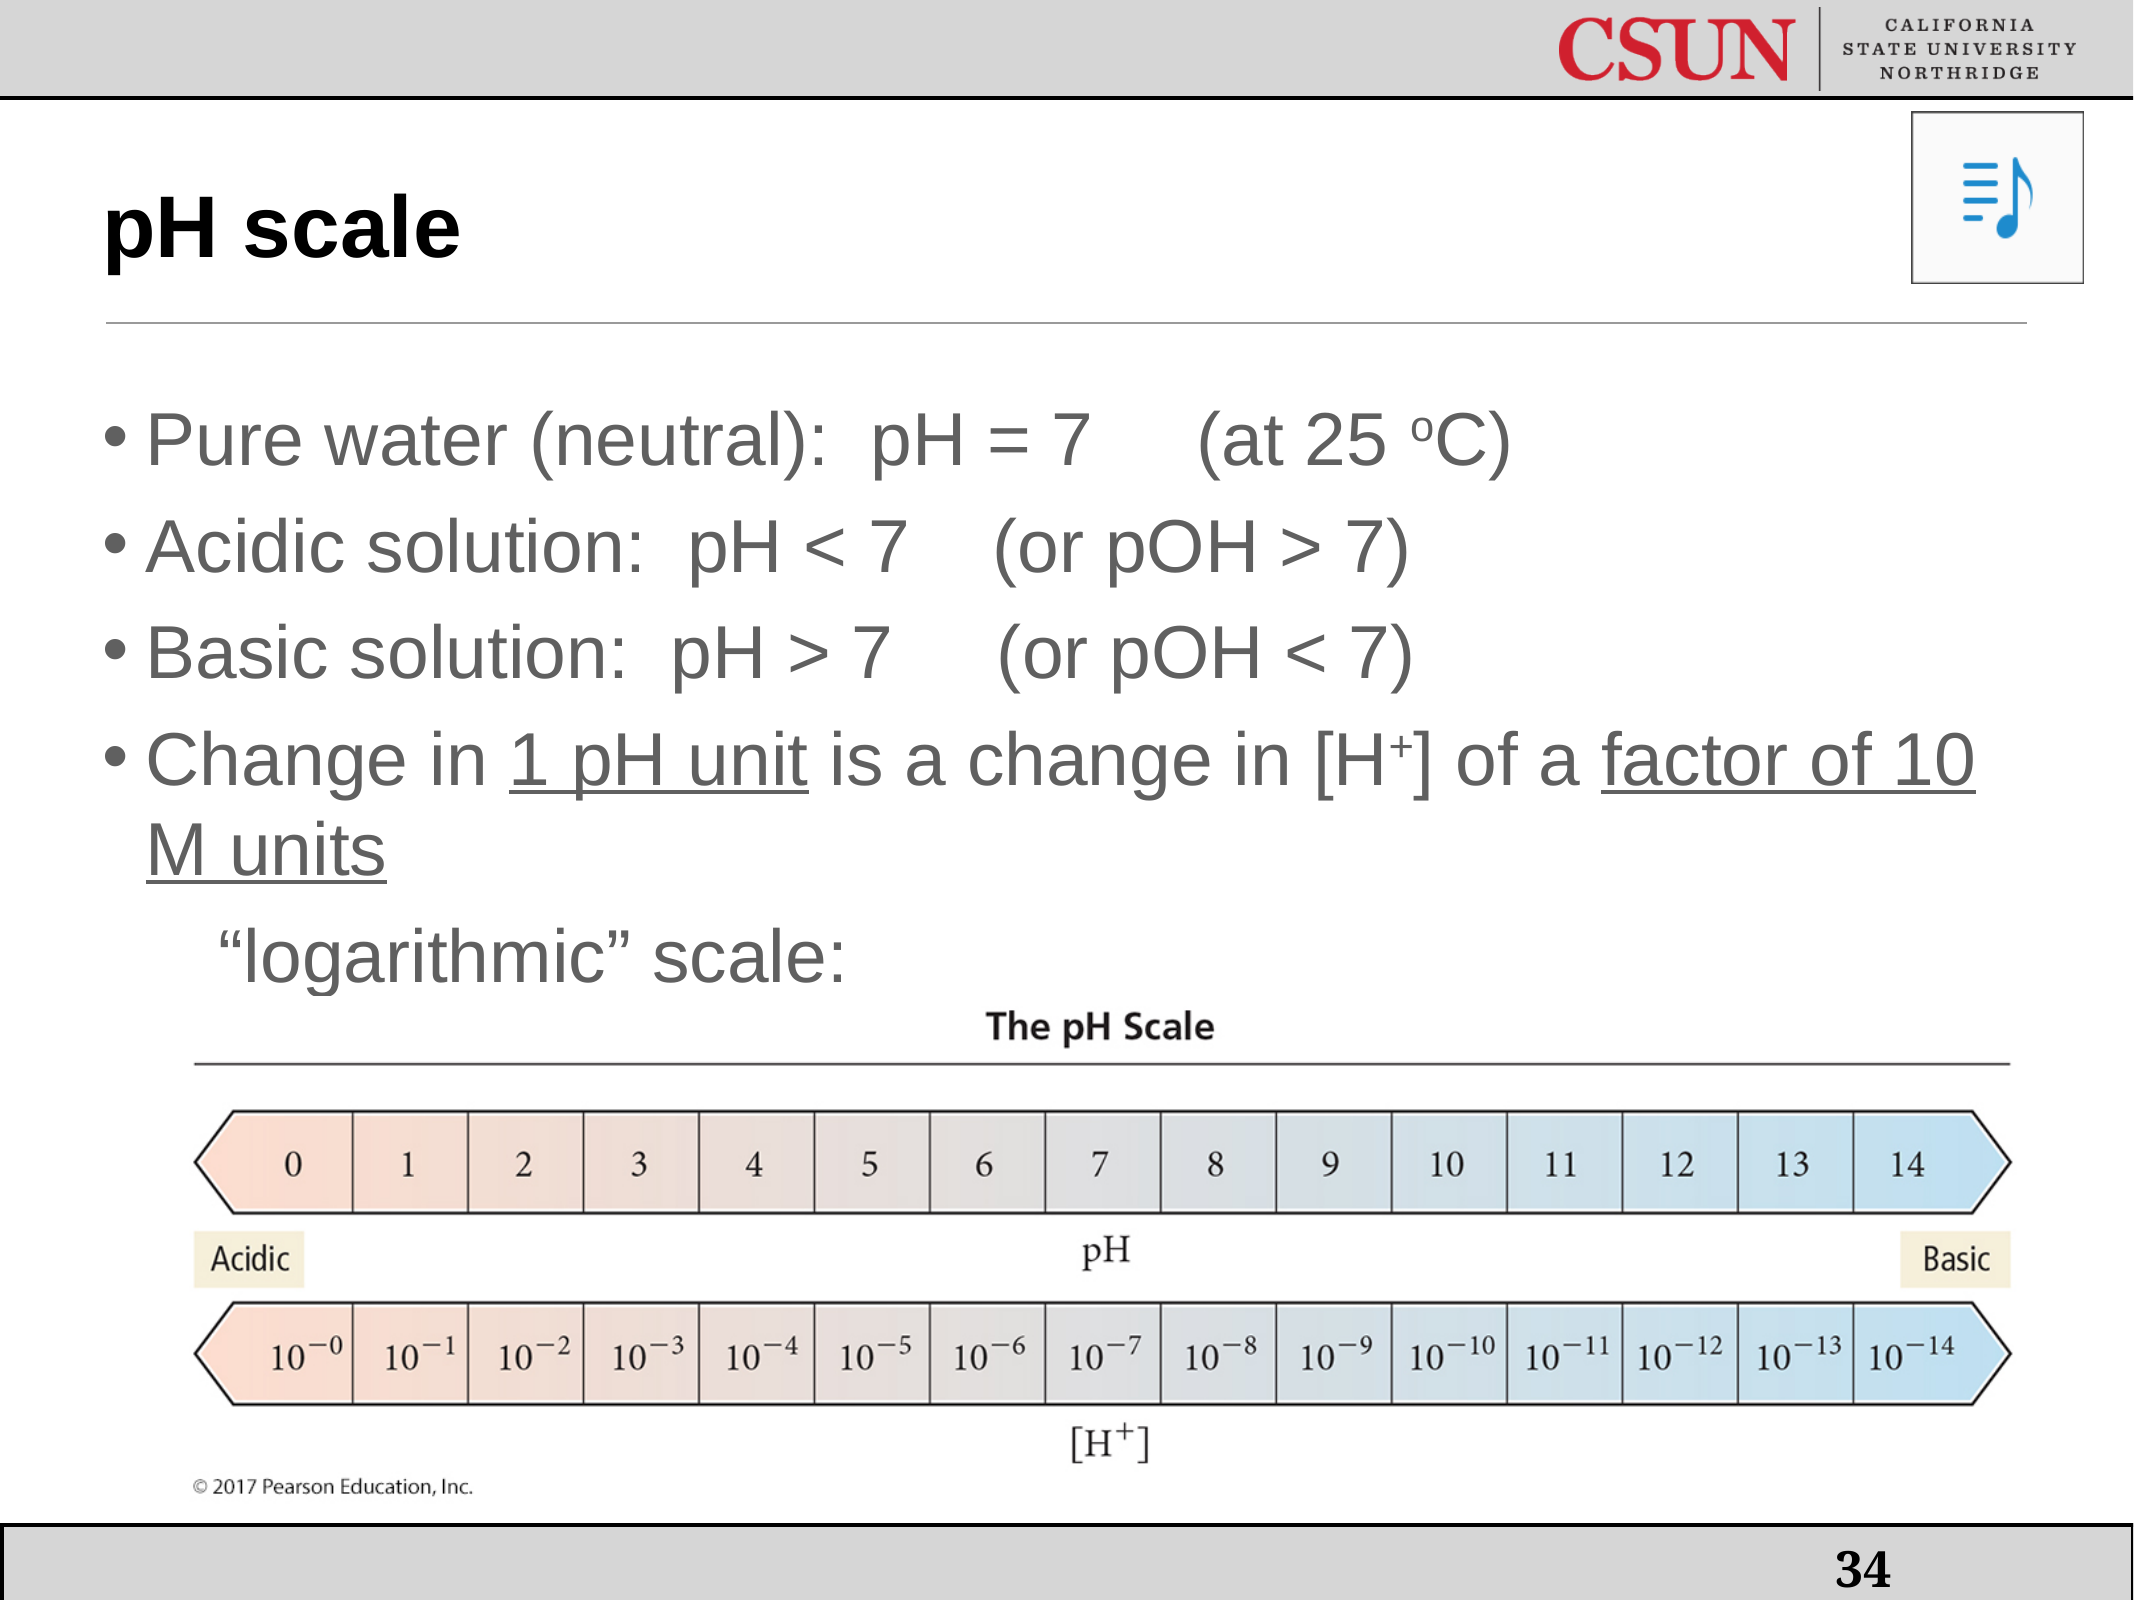

# pH scale
Pure water (neutral): pH = 7 (at 25 oC)
Acidic solution: pH < 7 (or pOH > 7)
Basic solution: pH > 7 (or pOH < 7)
Change in 1 pH unit is a change in [H+] of a factor of 10 M units
“logarithmic” scale:
34